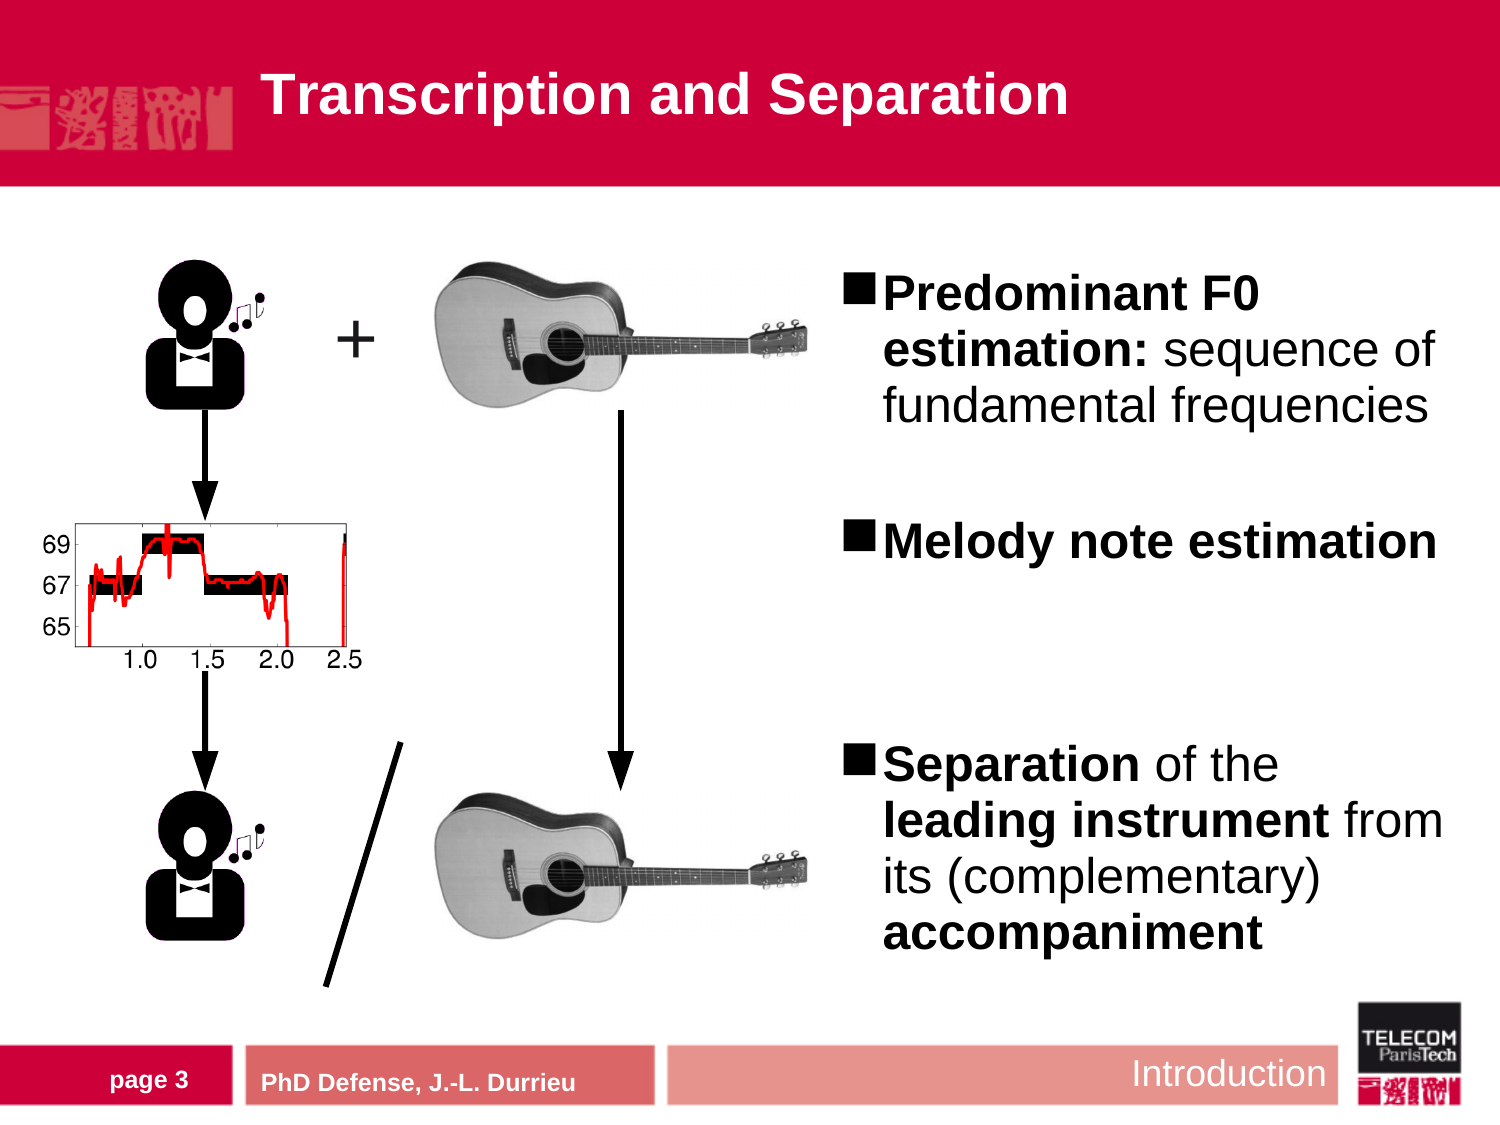

# Transcription and Separation
+
Predominant F0 estimation: sequence of fundamental frequencies
Melody note estimation
Separation of the leading instrument from its (complementary) accompaniment
Introduction
3